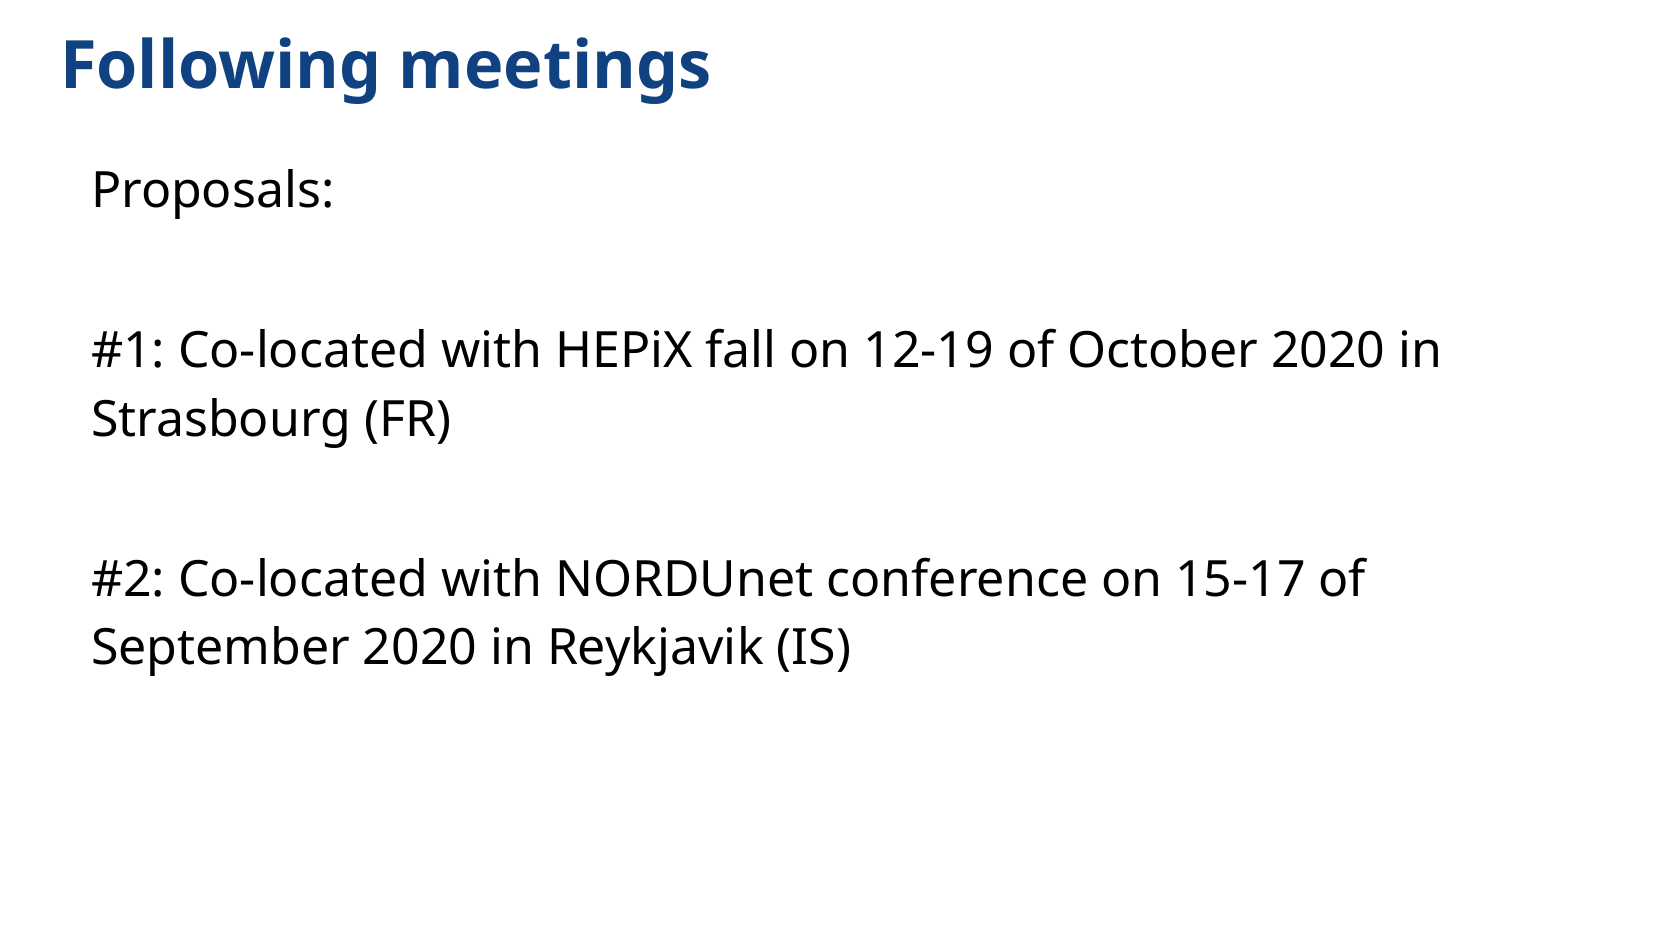

# Following meetings
Proposals:
#1: Co-located with HEPiX fall on 12-19 of October 2020 in Strasbourg (FR)
#2: Co-located with NORDUnet conference on 15-17 of September 2020 in Reykjavik (IS)